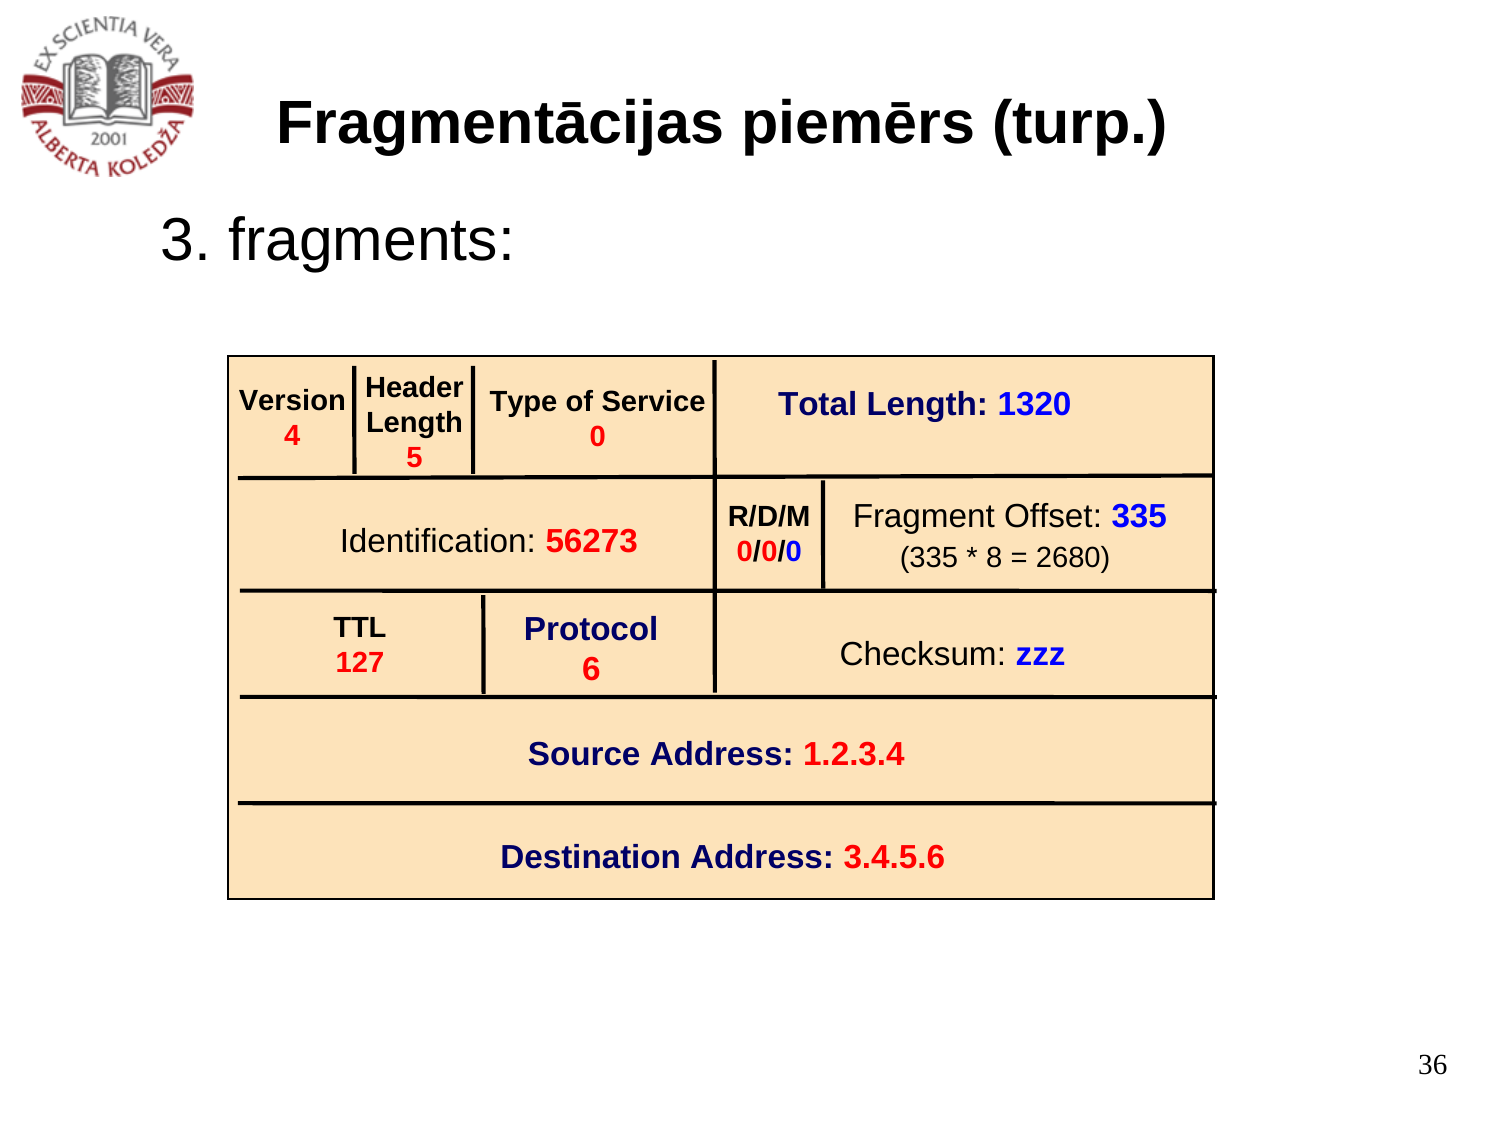

# Fragmentācijas piemērs (turp.)
3. fragments:
Header
Length
5
Version
4
Type of Service
0
Total Length: 1320
Fragment Offset: 335
(335 * 8 = 2680)
R/D/M
0/0/0
Identification: 56273
Protocol
6
TTL
127
Checksum: zzz
Source Address: 1.2.3.4
Destination Address: 3.4.5.6